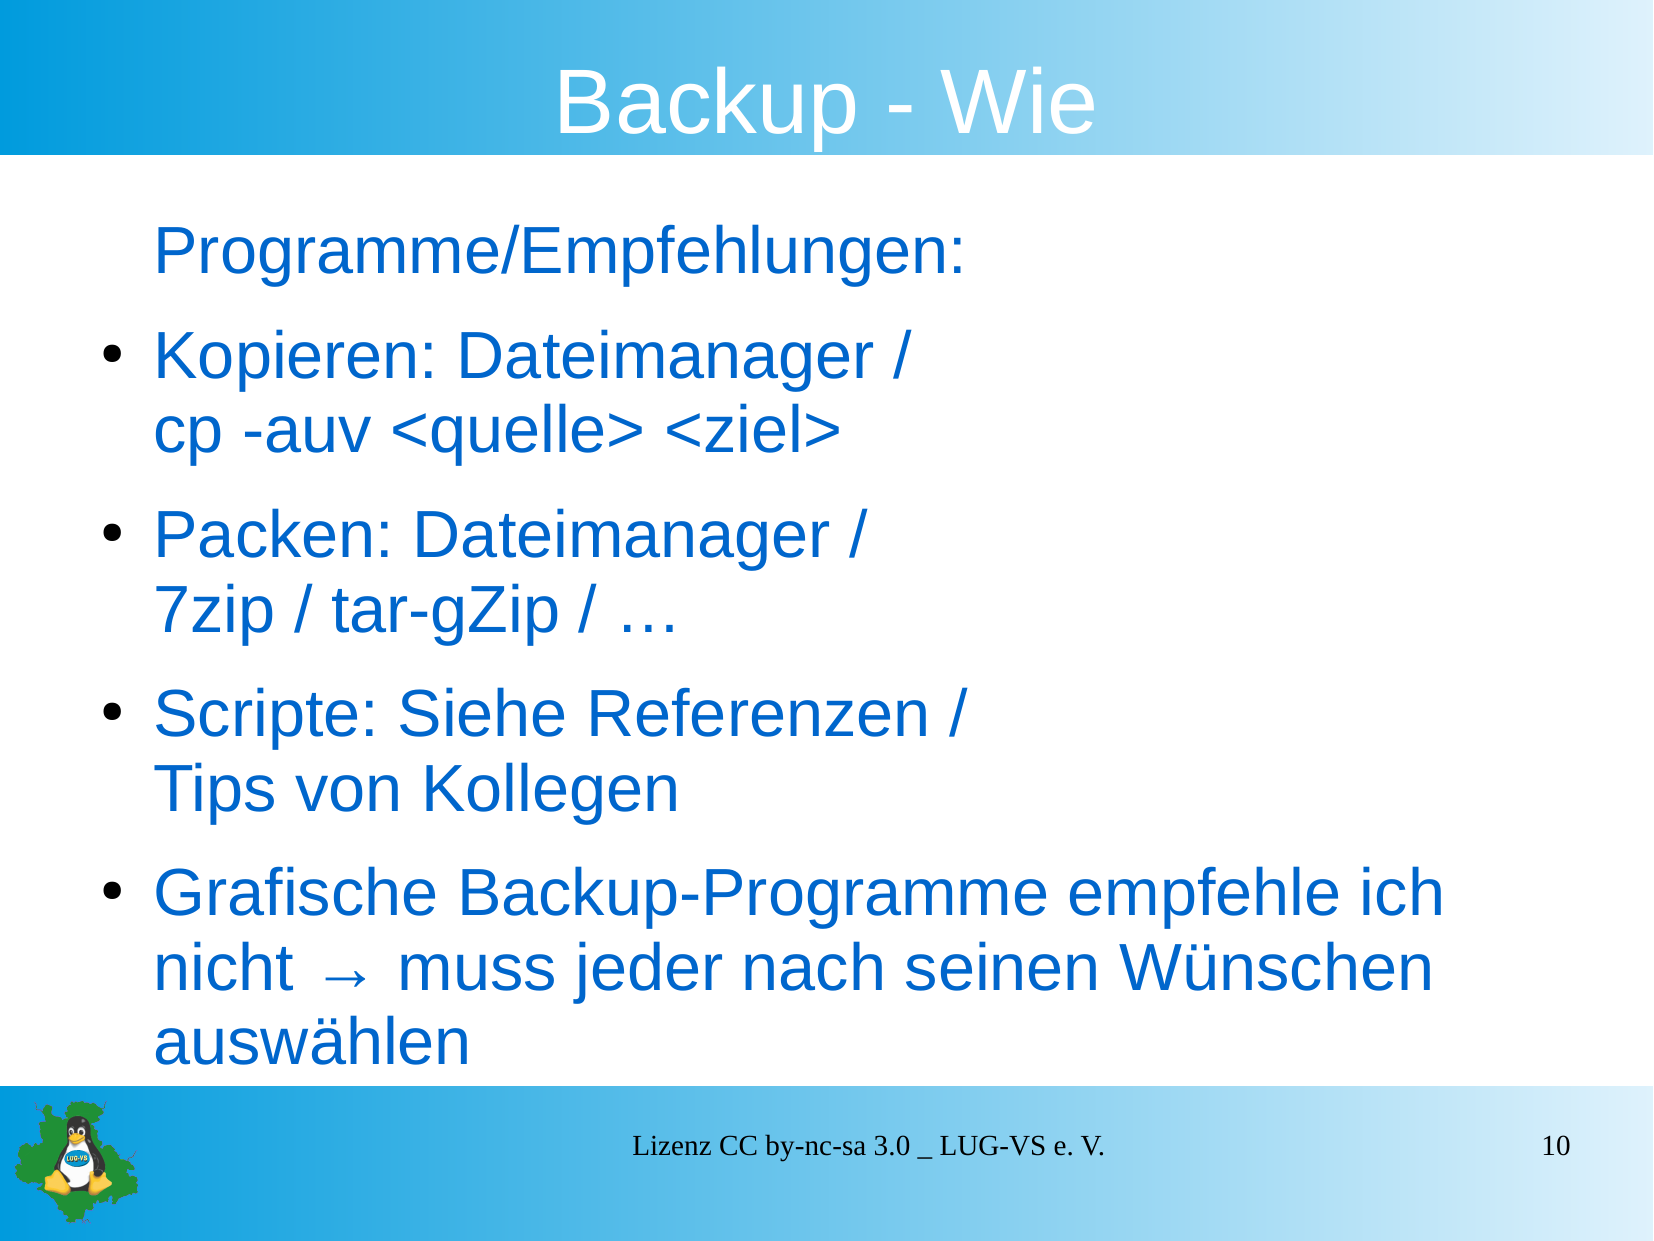

# Backup - Wie
Programme/Empfehlungen:
Kopieren: Dateimanager /
cp -auv <quelle> <ziel>
Packen: Dateimanager /
7zip / tar-gZip / …
Scripte: Siehe Referenzen /
Tips von Kollegen
Grafische Backup-Programme empfehle ich nicht → muss jeder nach seinen Wünschen auswählen